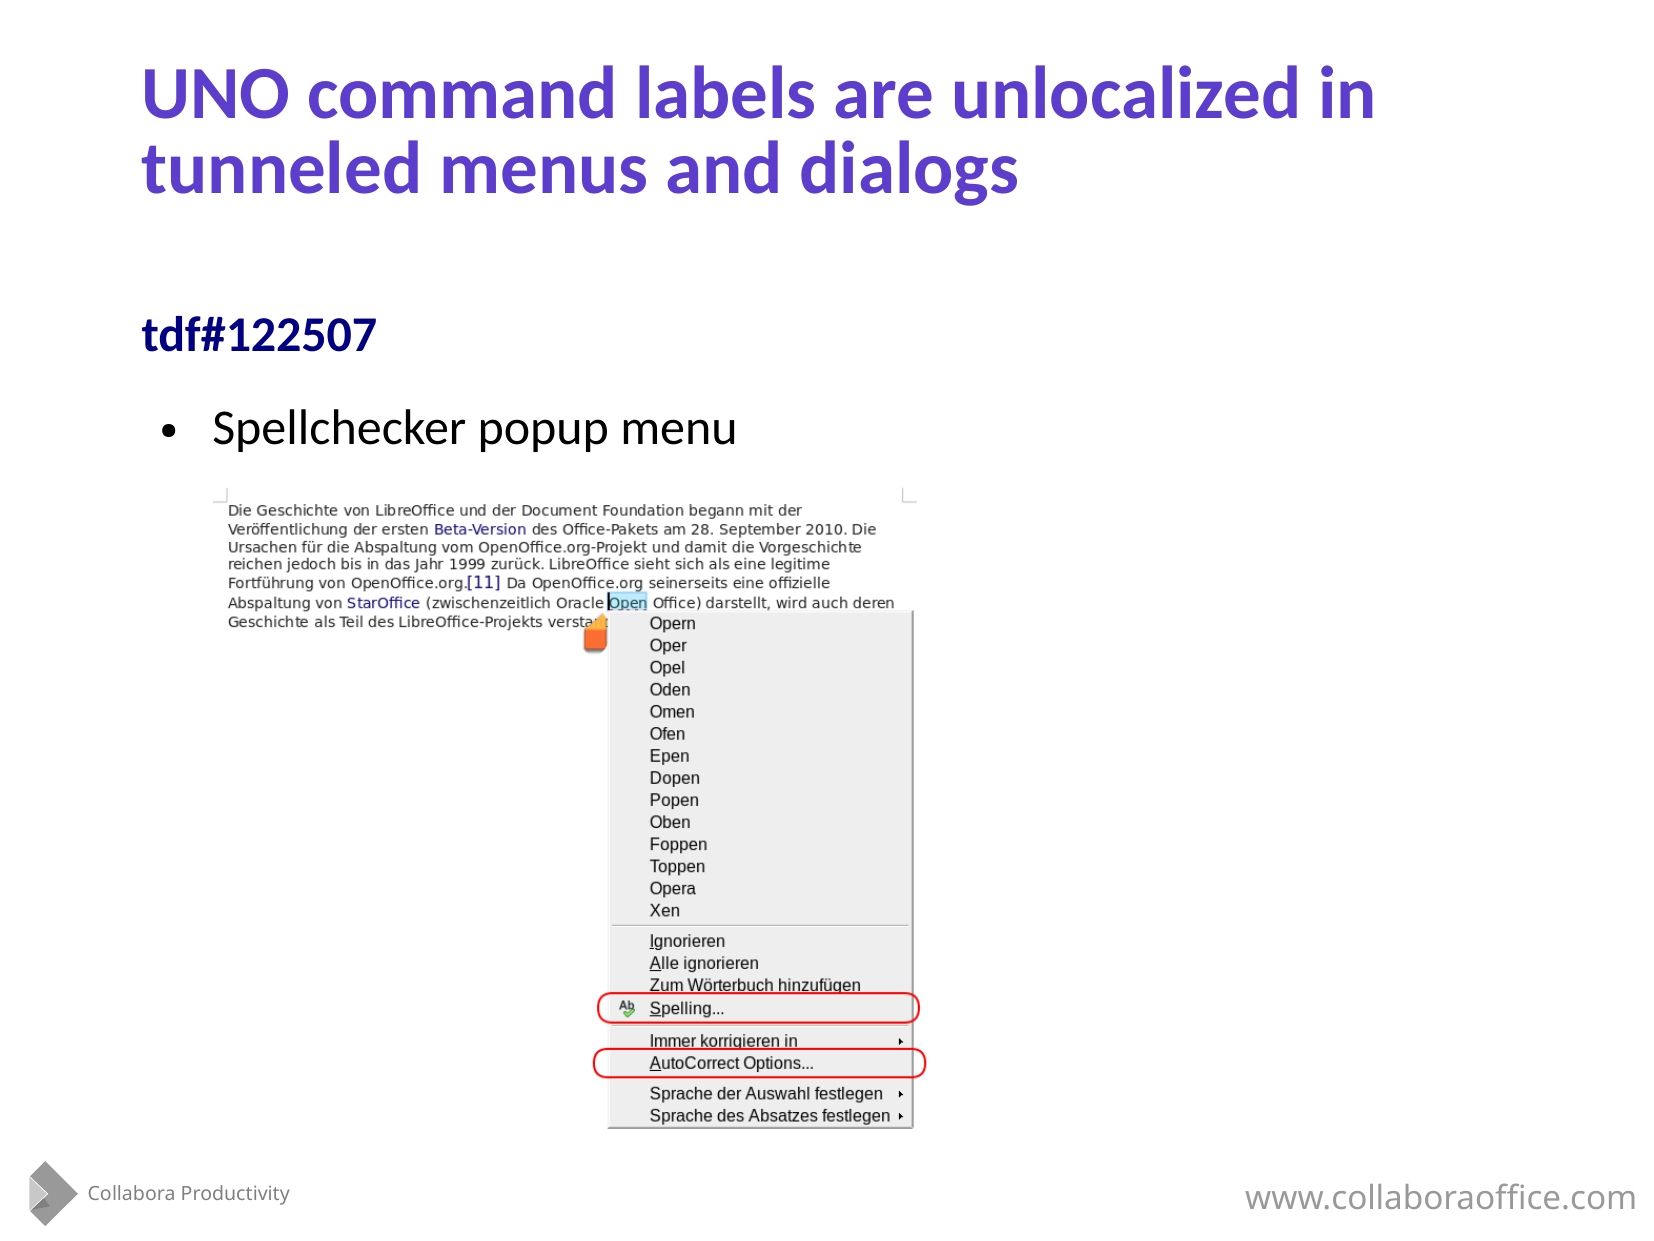

# UNO command labels are unlocalized in tunneled menus and dialogs
tdf#122507
Spellchecker popup menu